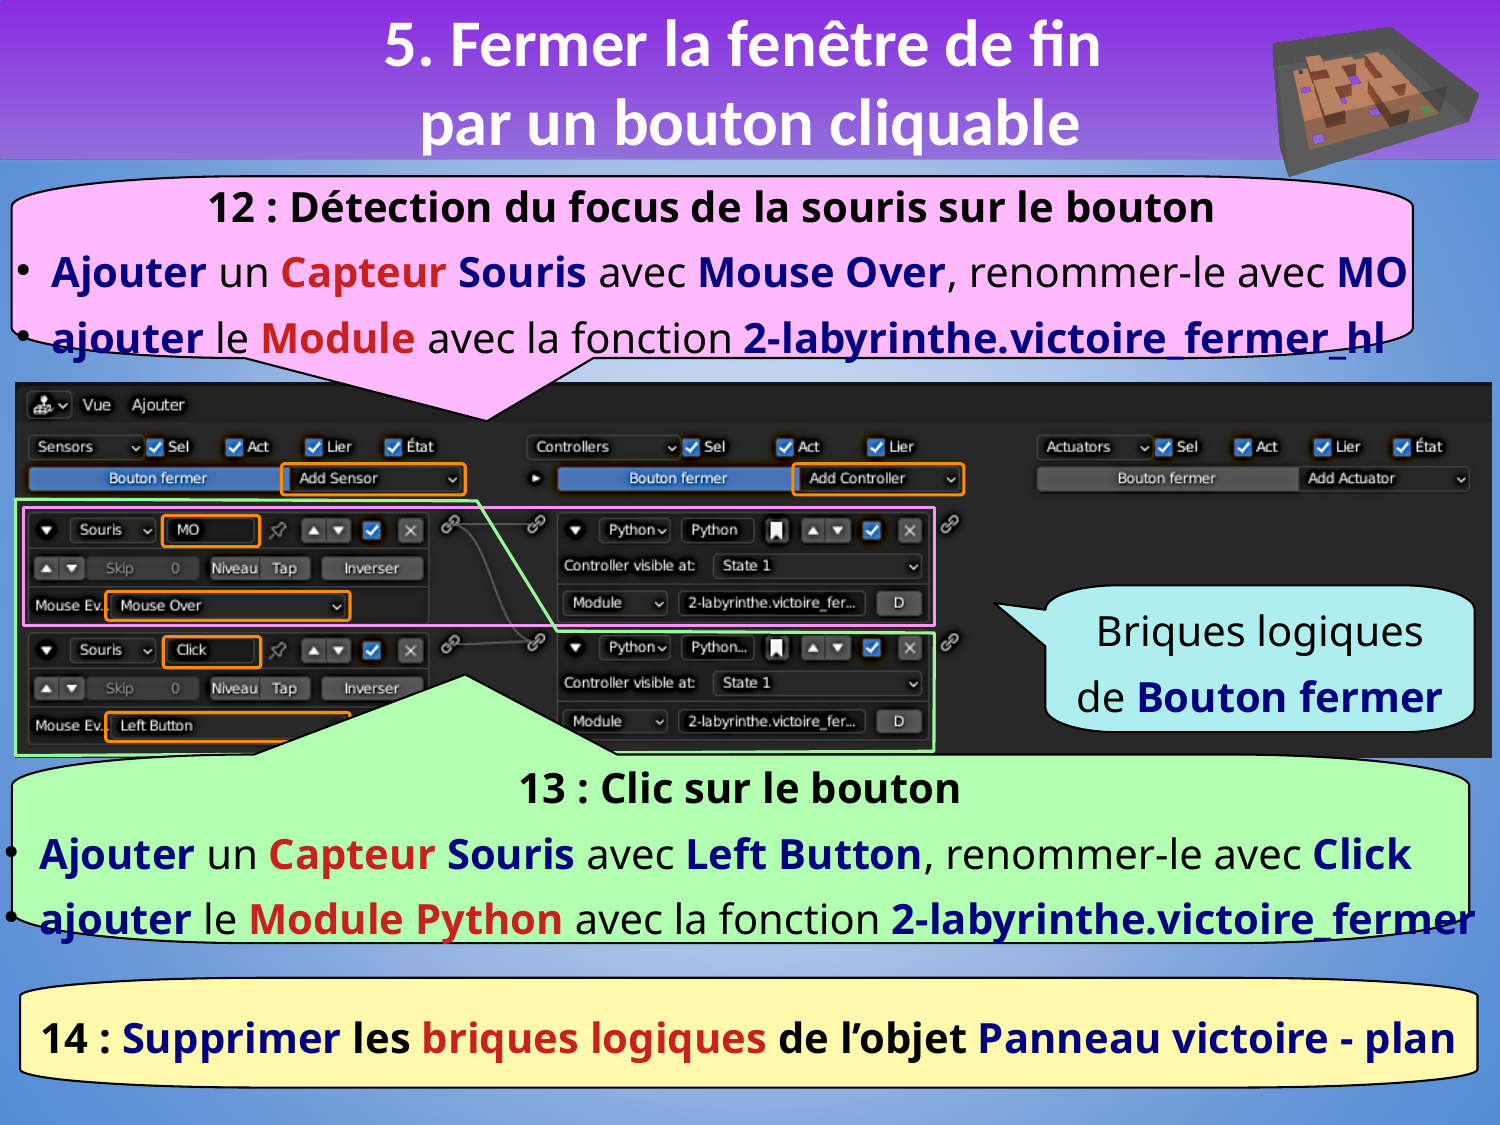

5. Fermer la fenêtre de fin
par un bouton cliquable
12 : Détection du focus de la souris sur le bouton
Ajouter un Capteur Souris avec Mouse Over, renommer-le avec MO
ajouter le Module avec la fonction 2-labyrinthe.victoire_fermer_hl
Briques logiques
de Bouton fermer
13 : Clic sur le bouton
Ajouter un Capteur Souris avec Left Button, renommer-le avec Click
ajouter le Module Python avec la fonction 2-labyrinthe.victoire_fermer
14 : Supprimer les briques logiques de l’objet Panneau victoire - plan